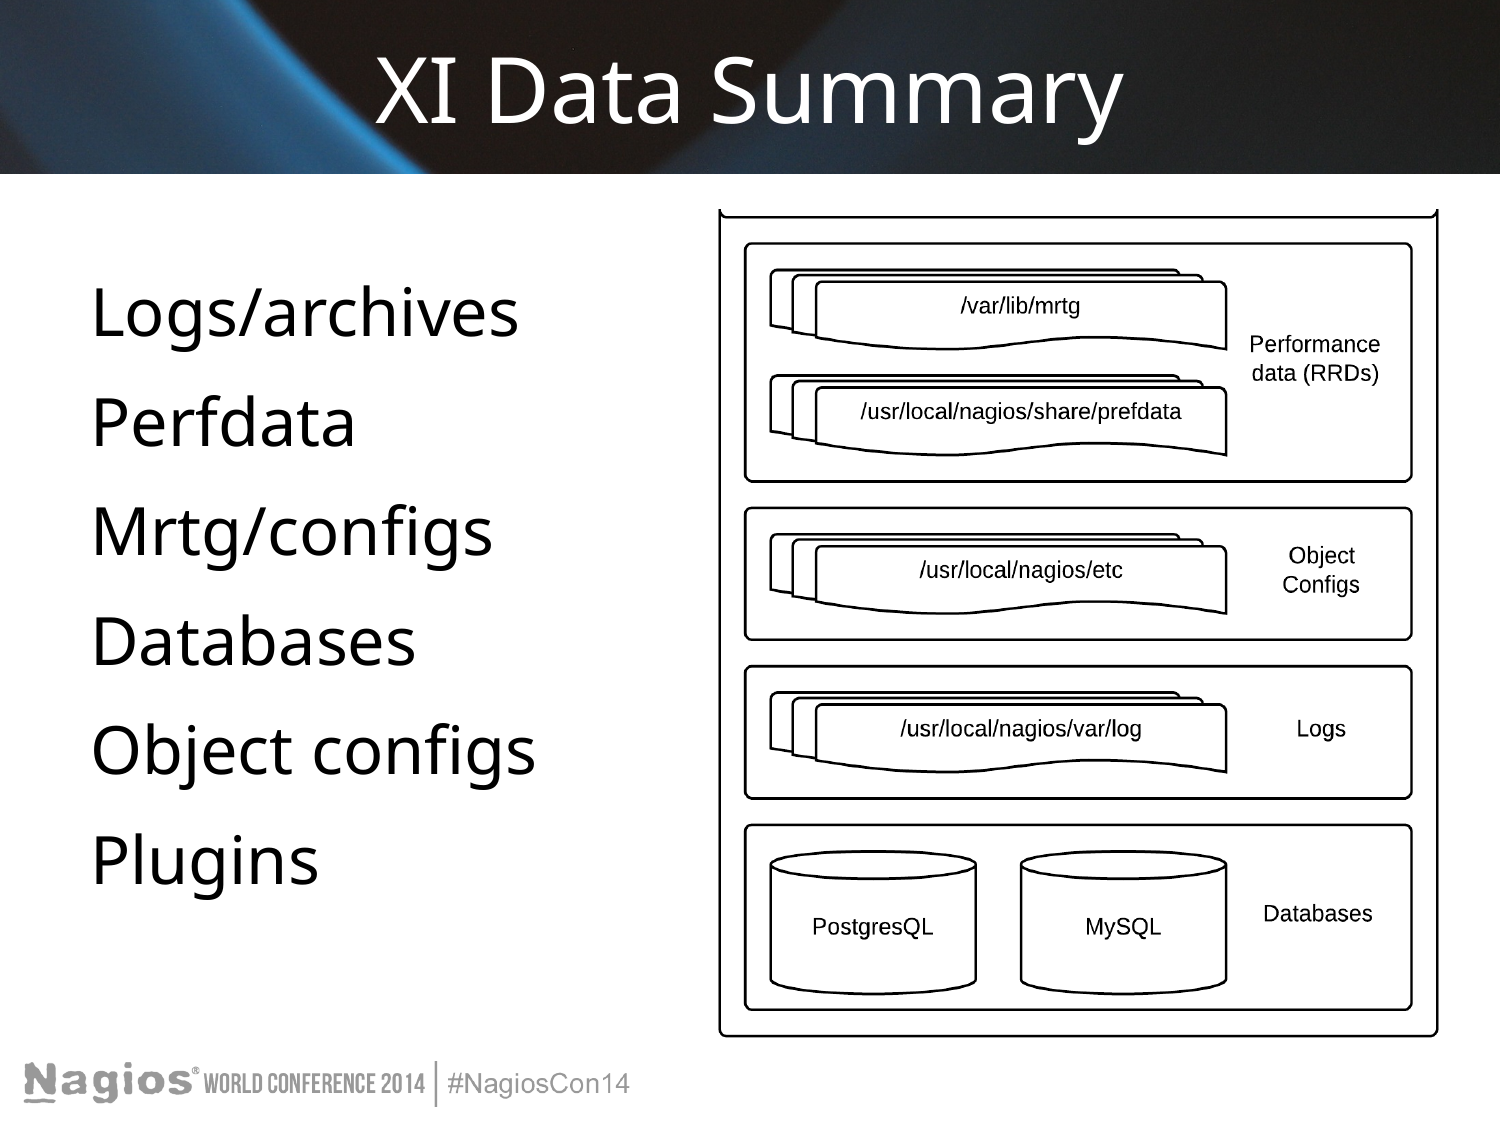

# XI Data Summary
Logs/archives
Perfdata
Mrtg/configs
Databases
Object configs
Plugins